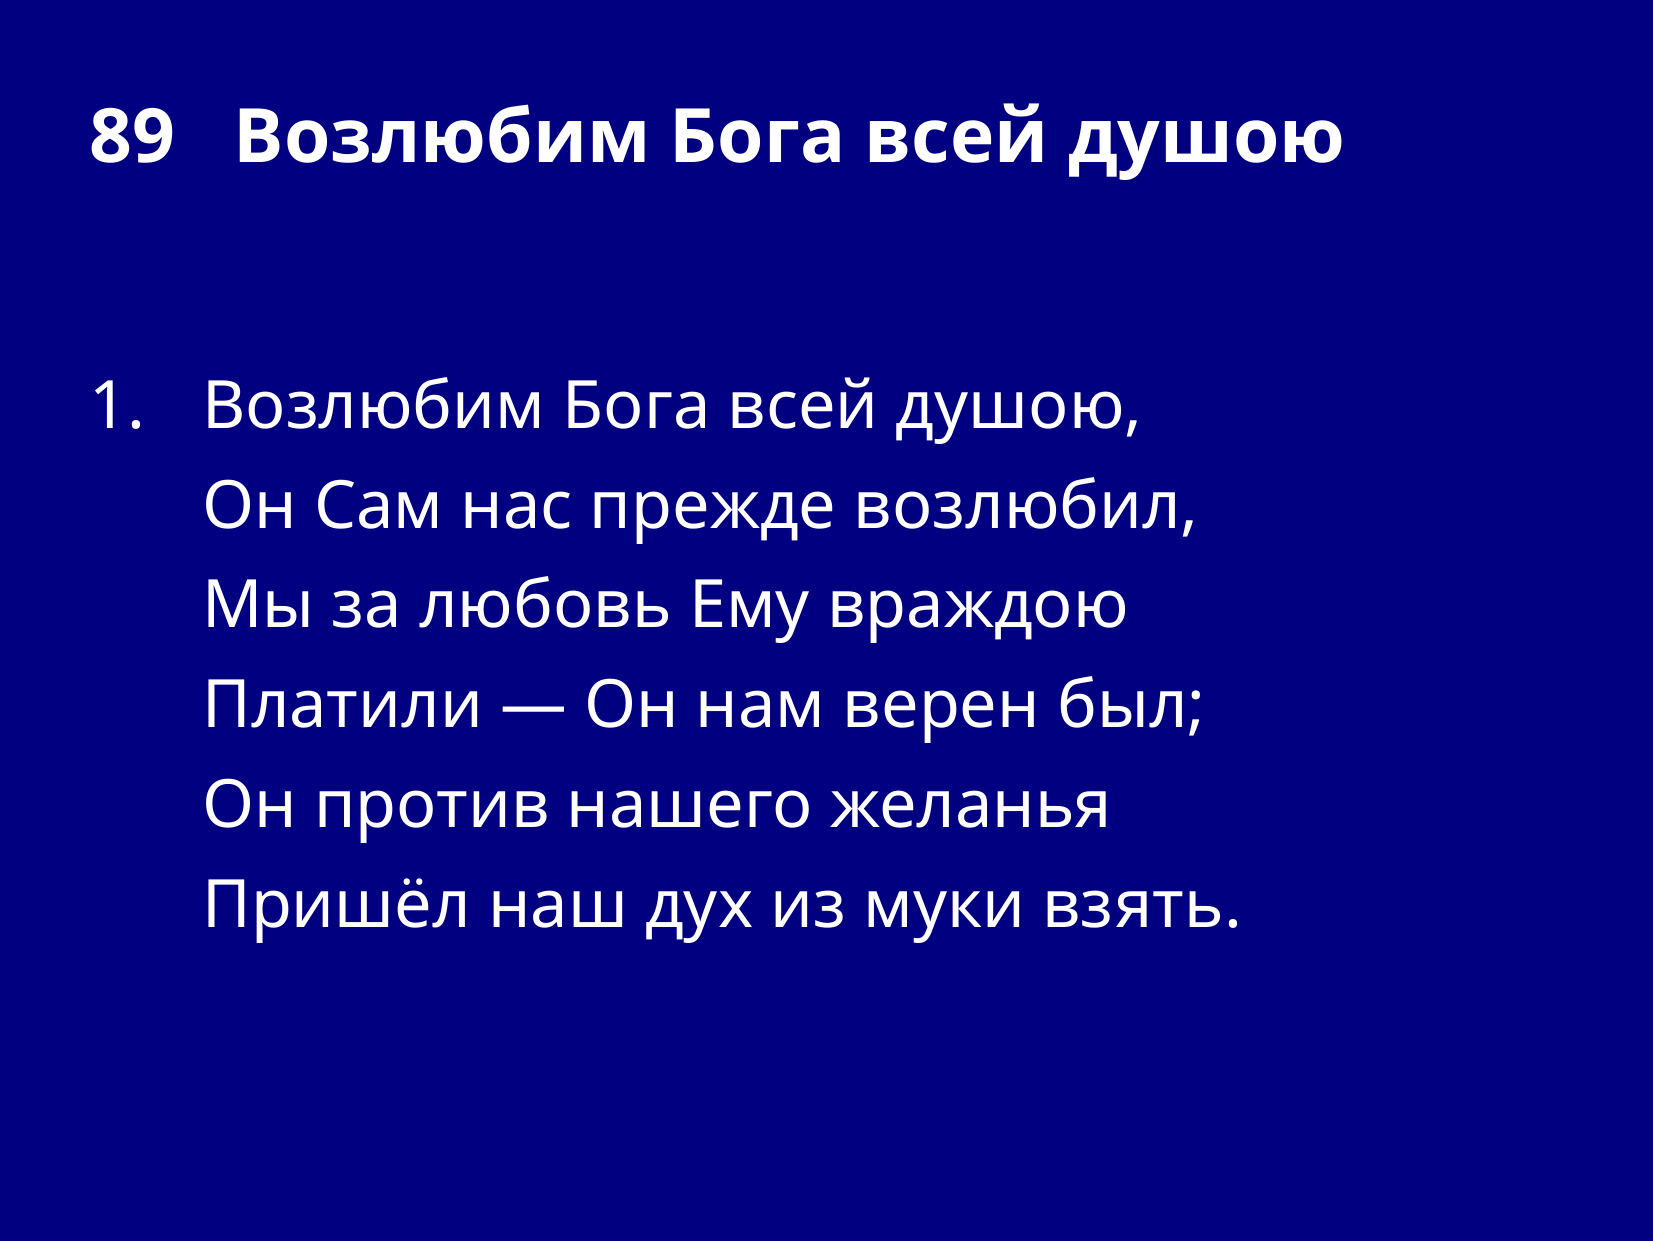

89 Возлюбим Бога всей душою
1.	Возлюбим Бога всей душою,
	Он Сам нас прежде возлюбил,
	Мы за любовь Ему враждою
	Платили — Он нам верен был;
	Он против нашего желанья
	Пришёл наш дух из муки взять.